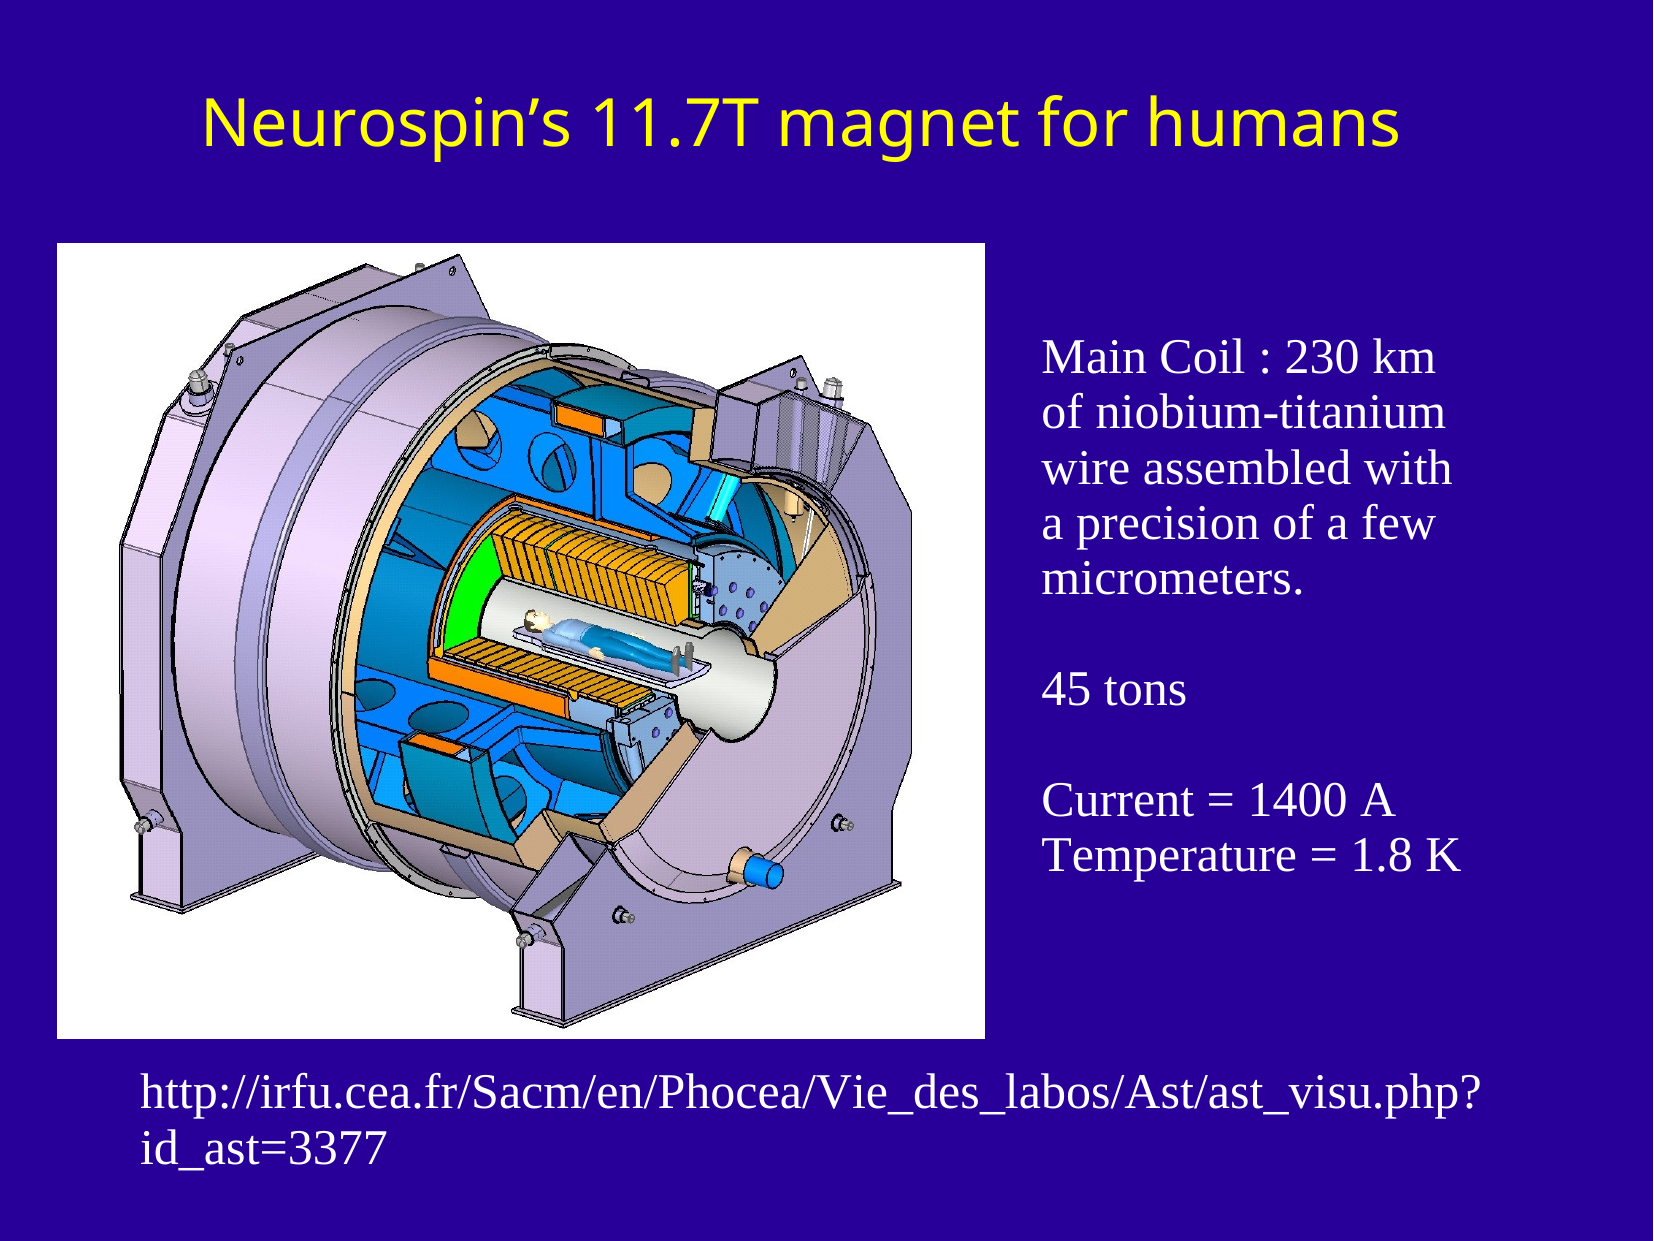

# Neurospin’s 11.7T magnet for humans
Main Coil : 230 km of niobium-titanium wire assembled with a precision of a few micrometers.
45 tons
Current = 1400 A
Temperature = 1.8 K
http://irfu.cea.fr/Sacm/en/Phocea/Vie_des_labos/Ast/ast_visu.php?id_ast=3377